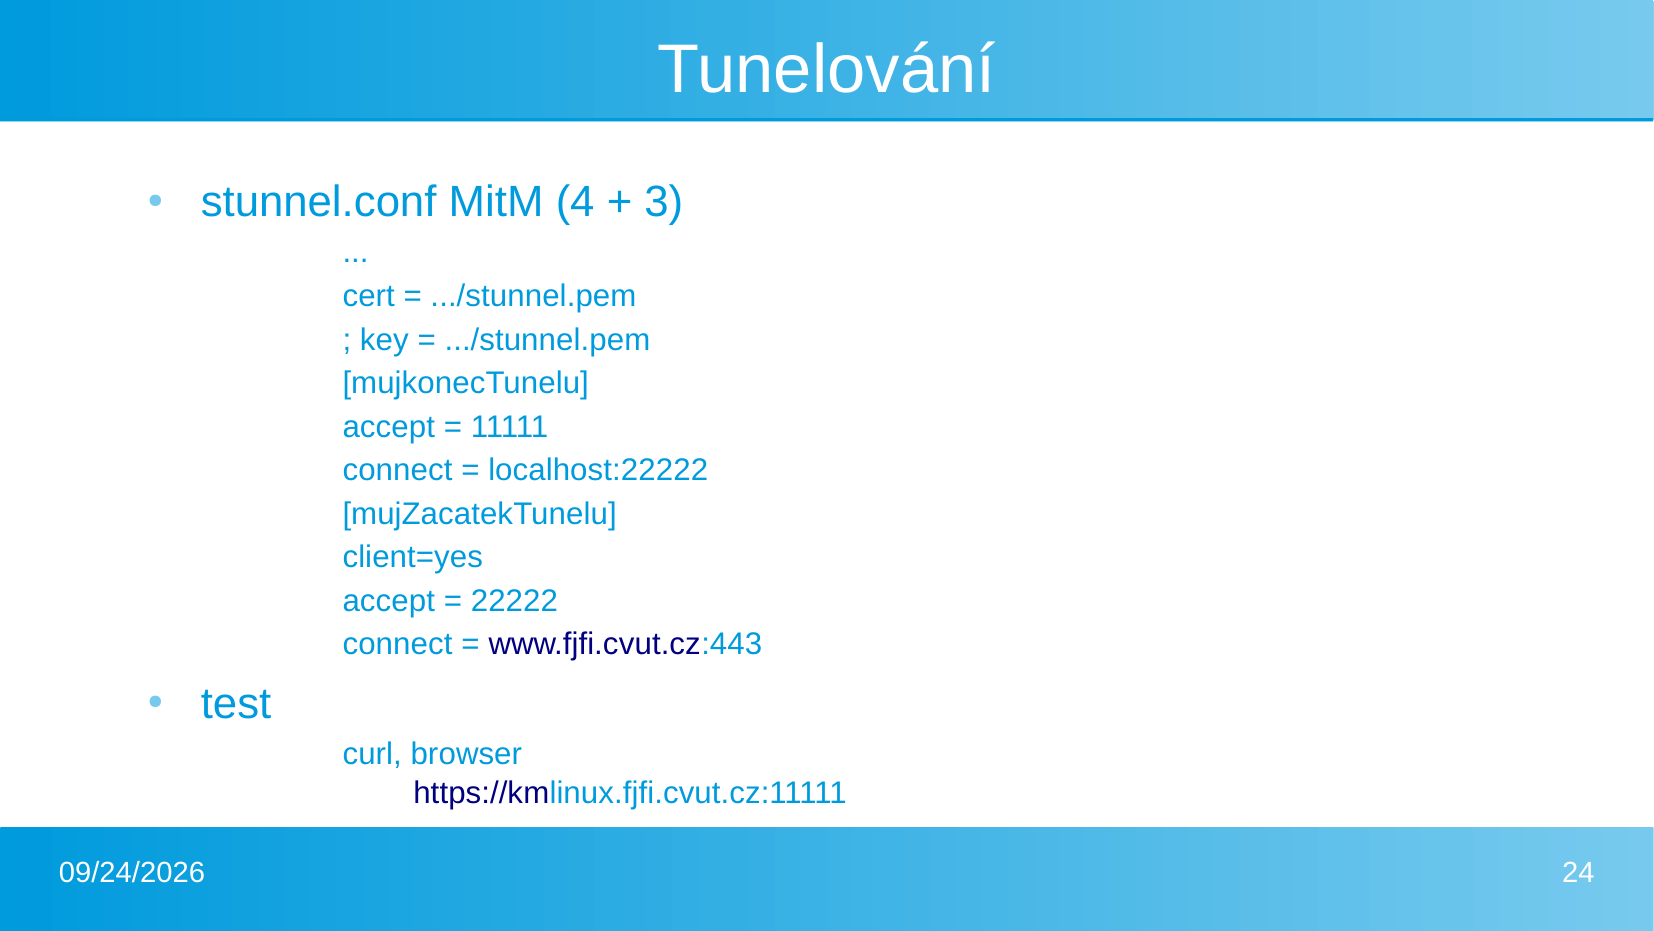

# Tunelování
stunnel.conf MitM (4 + 3)
...
cert = .../stunnel.pem
; key = .../stunnel.pem
[mujkonecTunelu]
accept = 11111
connect = localhost:22222
[mujZacatekTunelu]
client=yes
accept = 22222
connect = www.fjfi.cvut.cz:443
test
curl, browser
https://kmlinux.fjfi.cvut.cz:11111
24